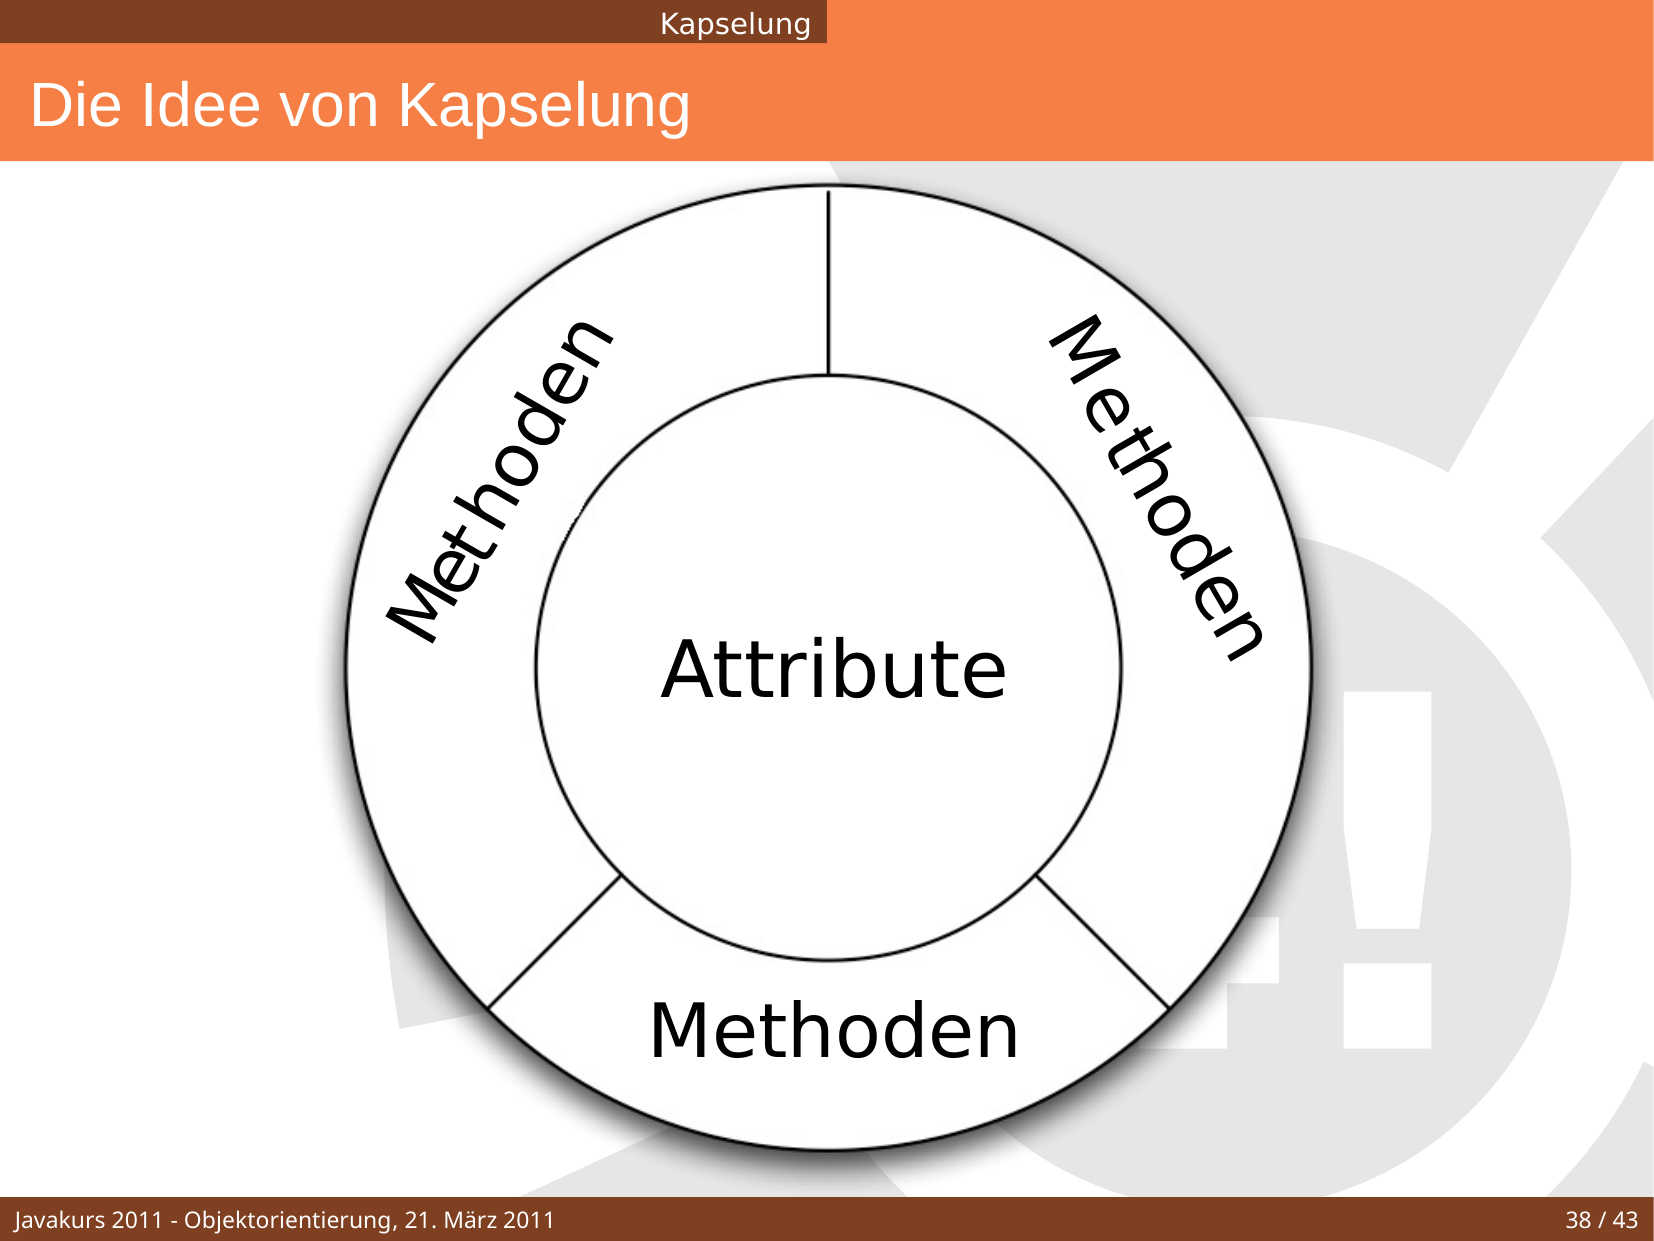

Kapselung
# Die Idee von Kapselung
n
M
e
e
d
t
o
h
h
o
t
d
e
e
M
n
Attribute
Methoden